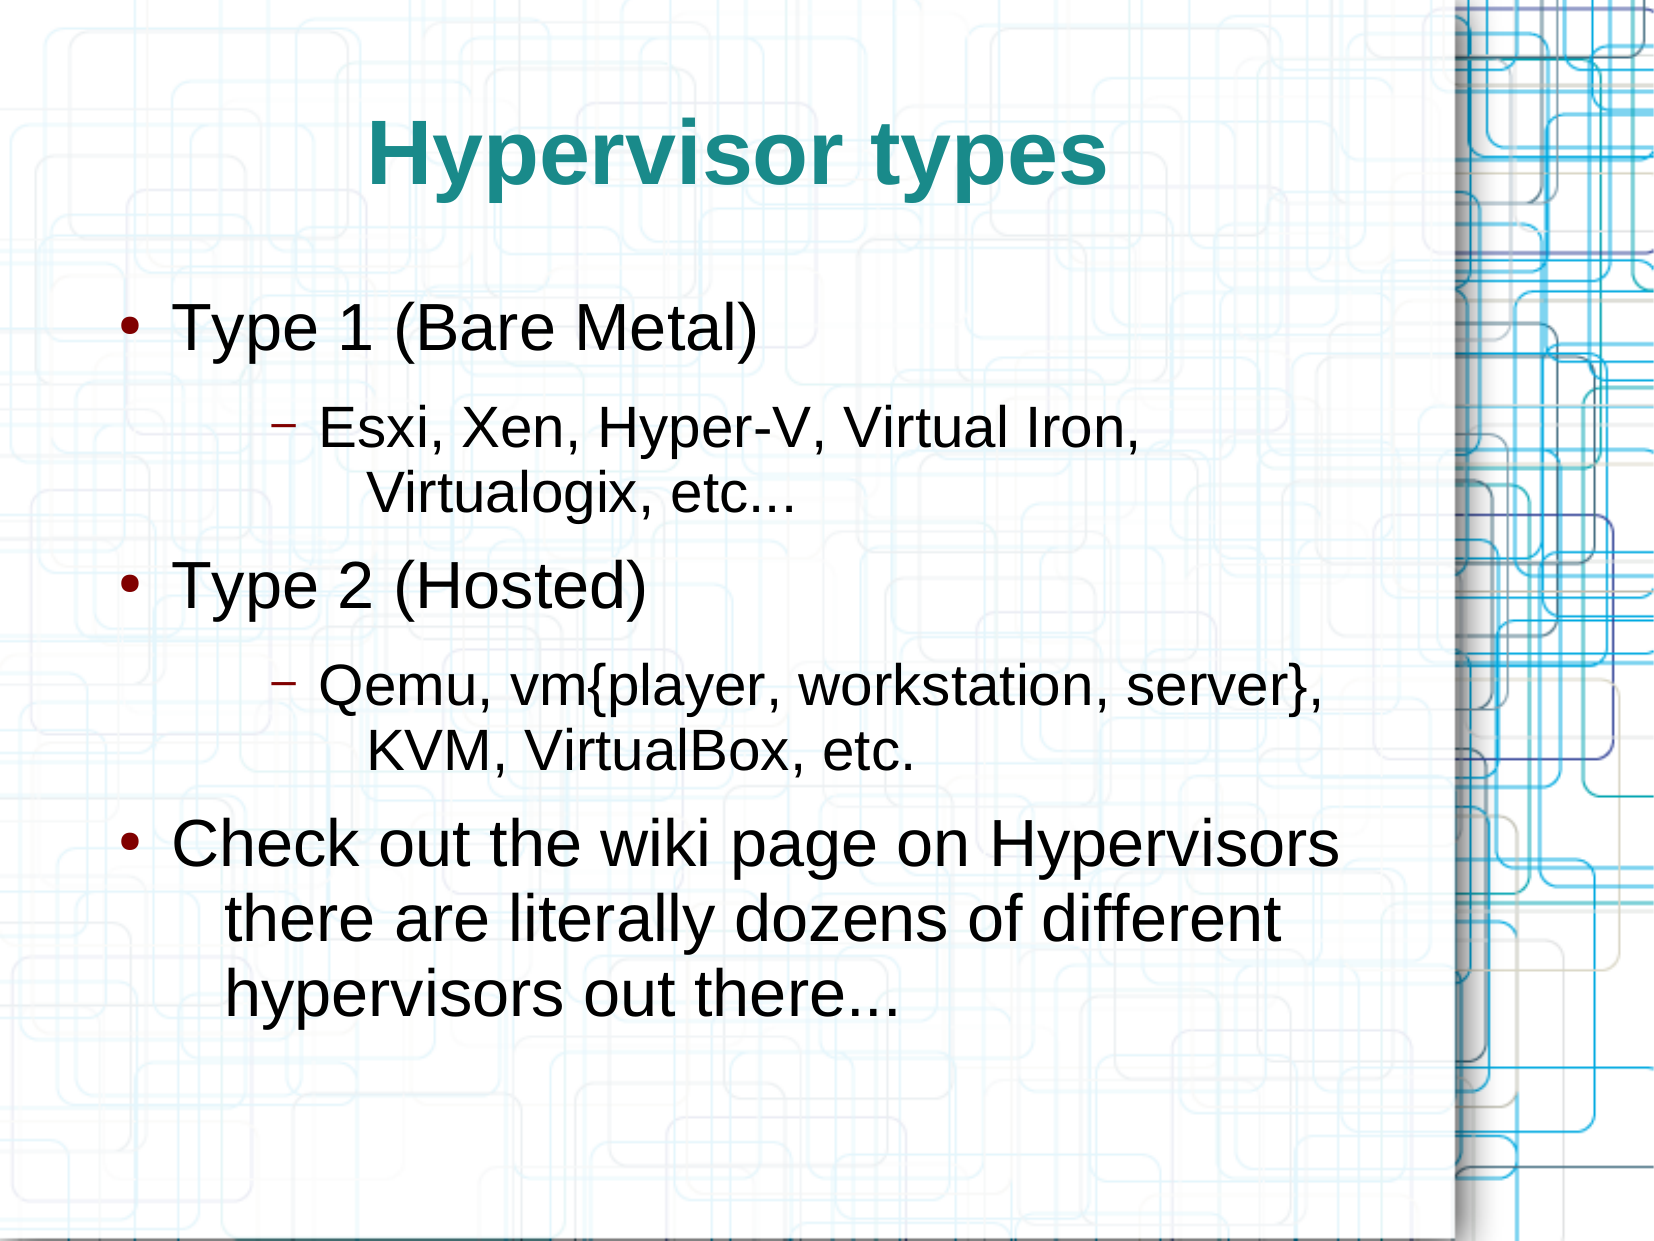

# Hypervisor types
Type 1 (Bare Metal)
Esxi, Xen, Hyper-V, Virtual Iron, Virtualogix, etc...
Type 2 (Hosted)
Qemu, vm{player, workstation, server}, KVM, VirtualBox, etc.
Check out the wiki page on Hypervisors there are literally dozens of different hypervisors out there...